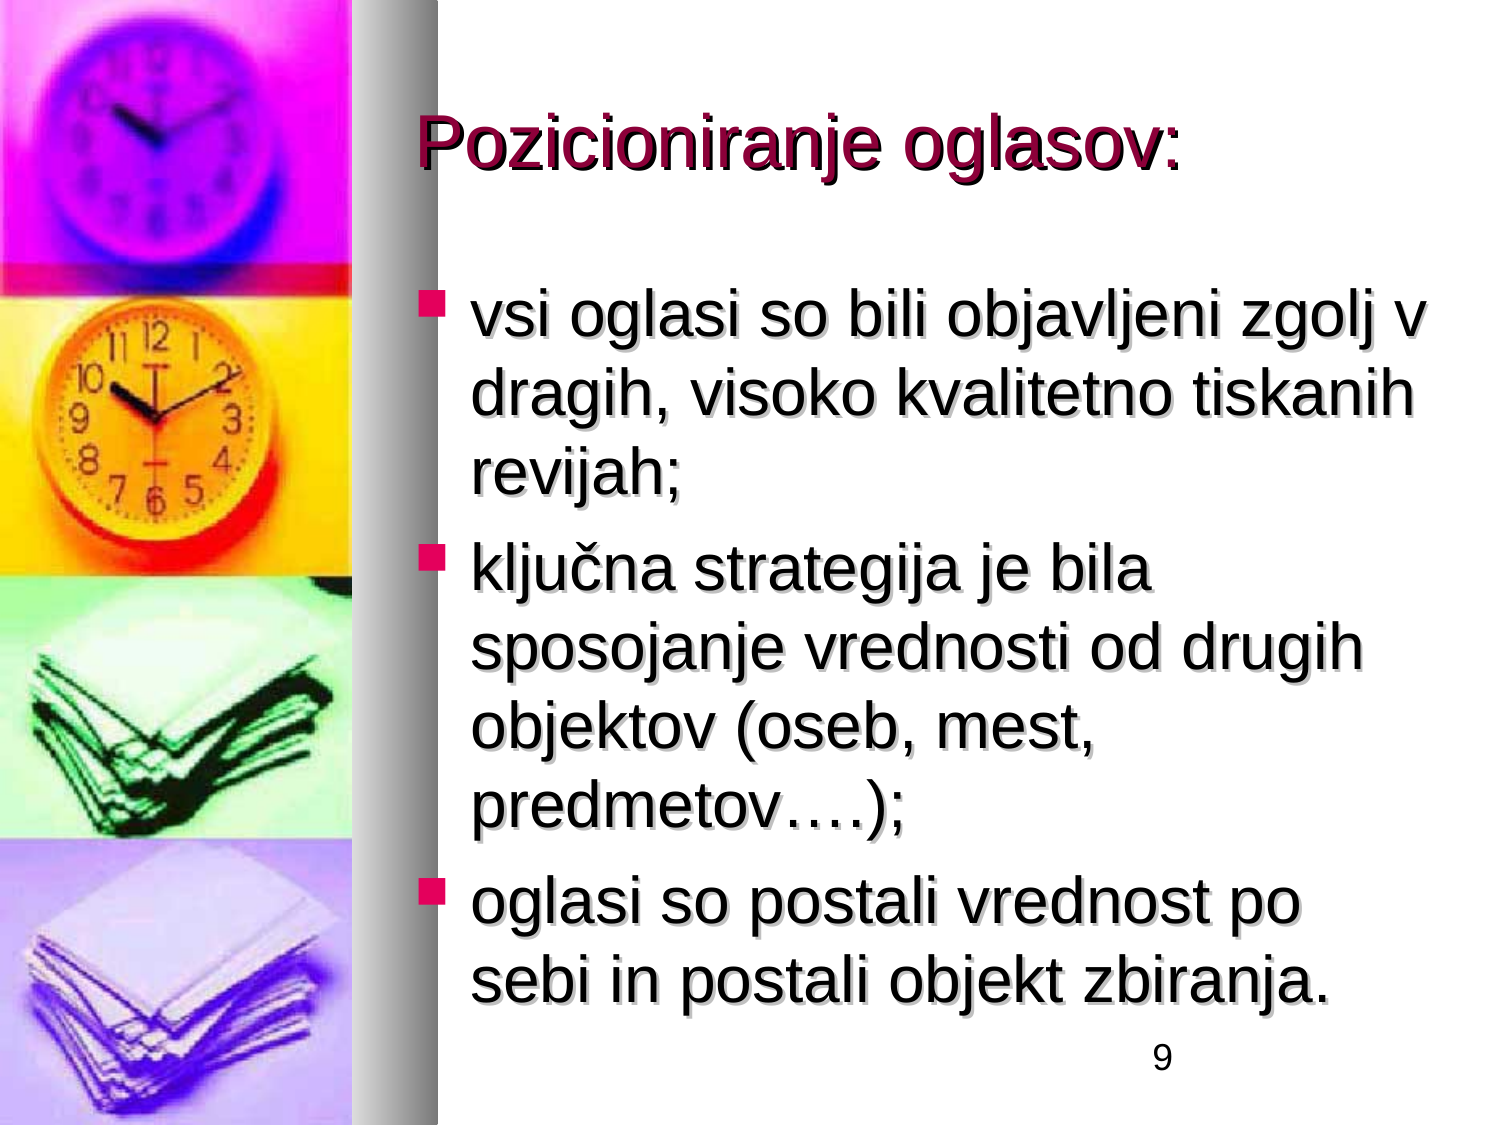

# Pozicioniranje oglasov:
vsi oglasi so bili objavljeni zgolj v dragih, visoko kvalitetno tiskanih revijah;
ključna strategija je bila sposojanje vrednosti od drugih objektov (oseb, mest, predmetov….);
oglasi so postali vrednost po sebi in postali objekt zbiranja.
9